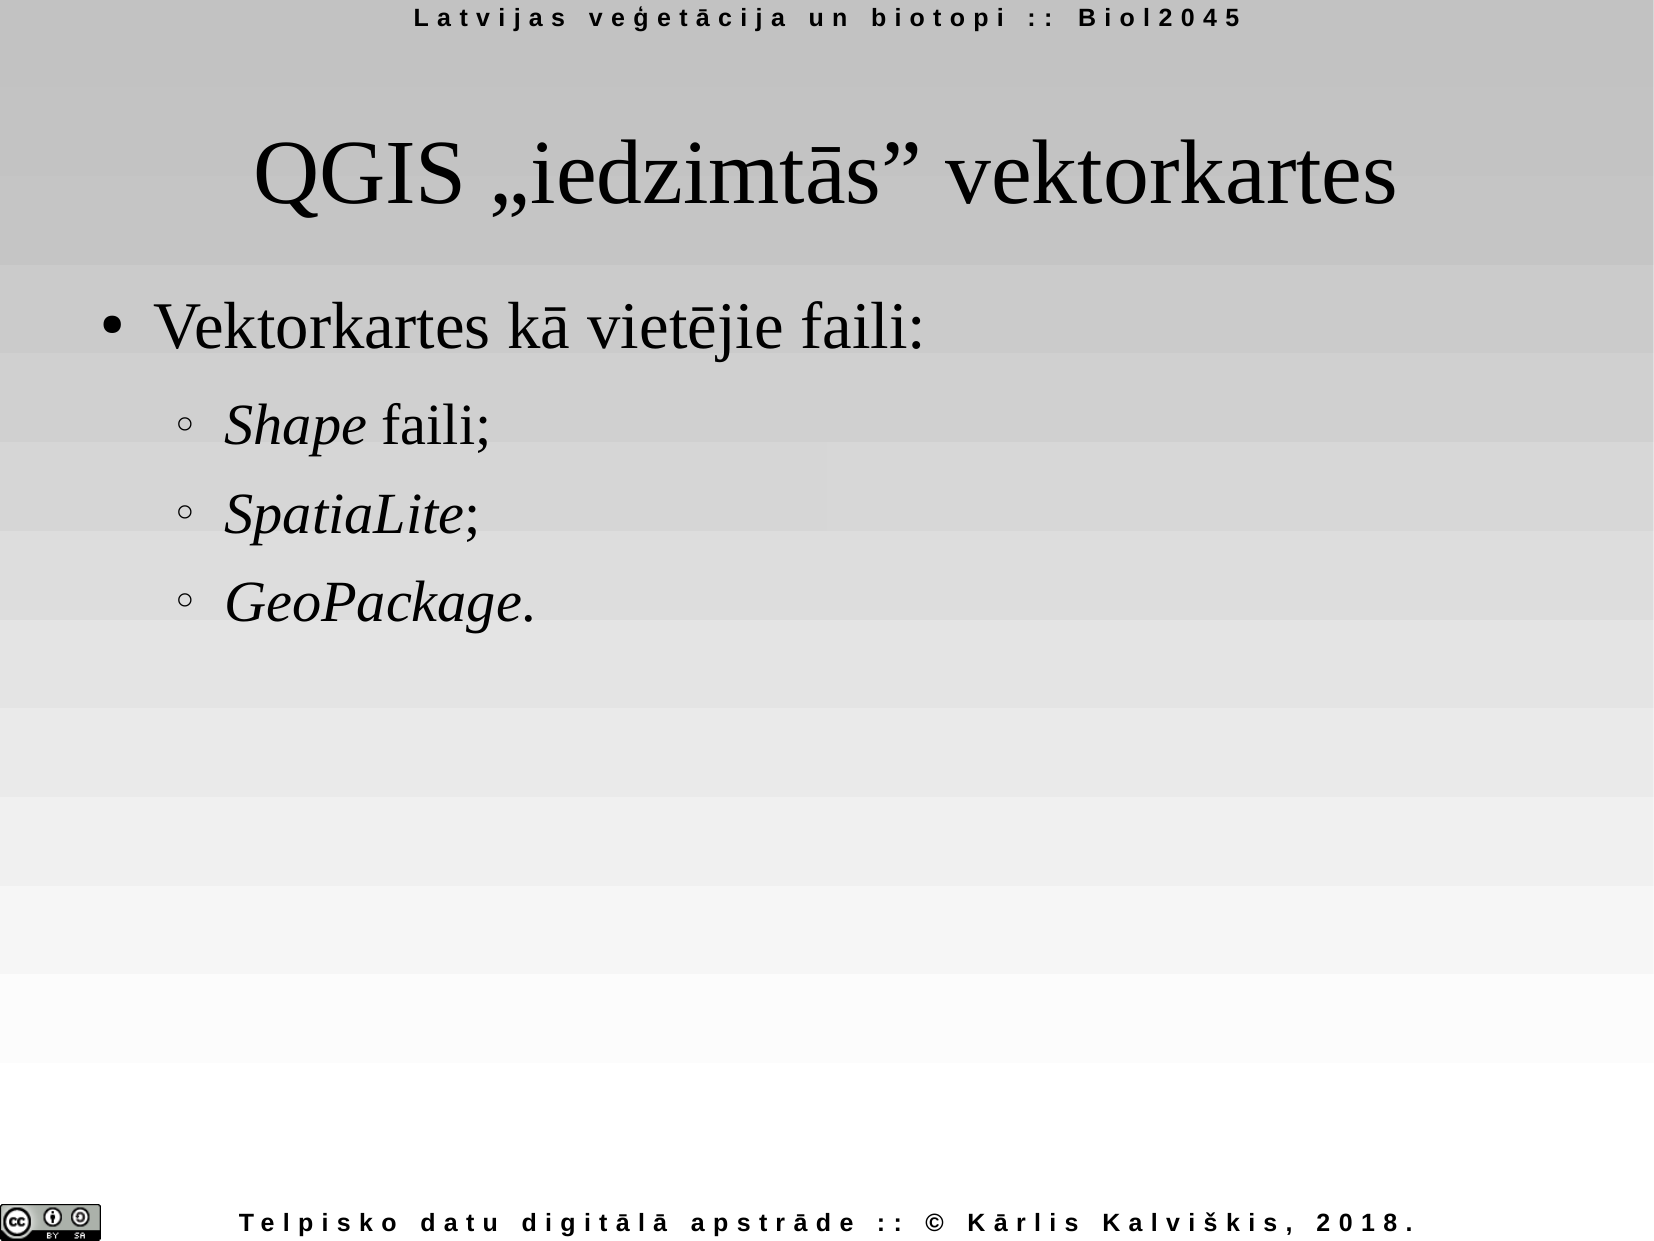

# QGIS „iedzimtās” vektorkartes
Vektorkartes kā vietējie faili:
Shape faili;
SpatiaLite;
GeoPackage.